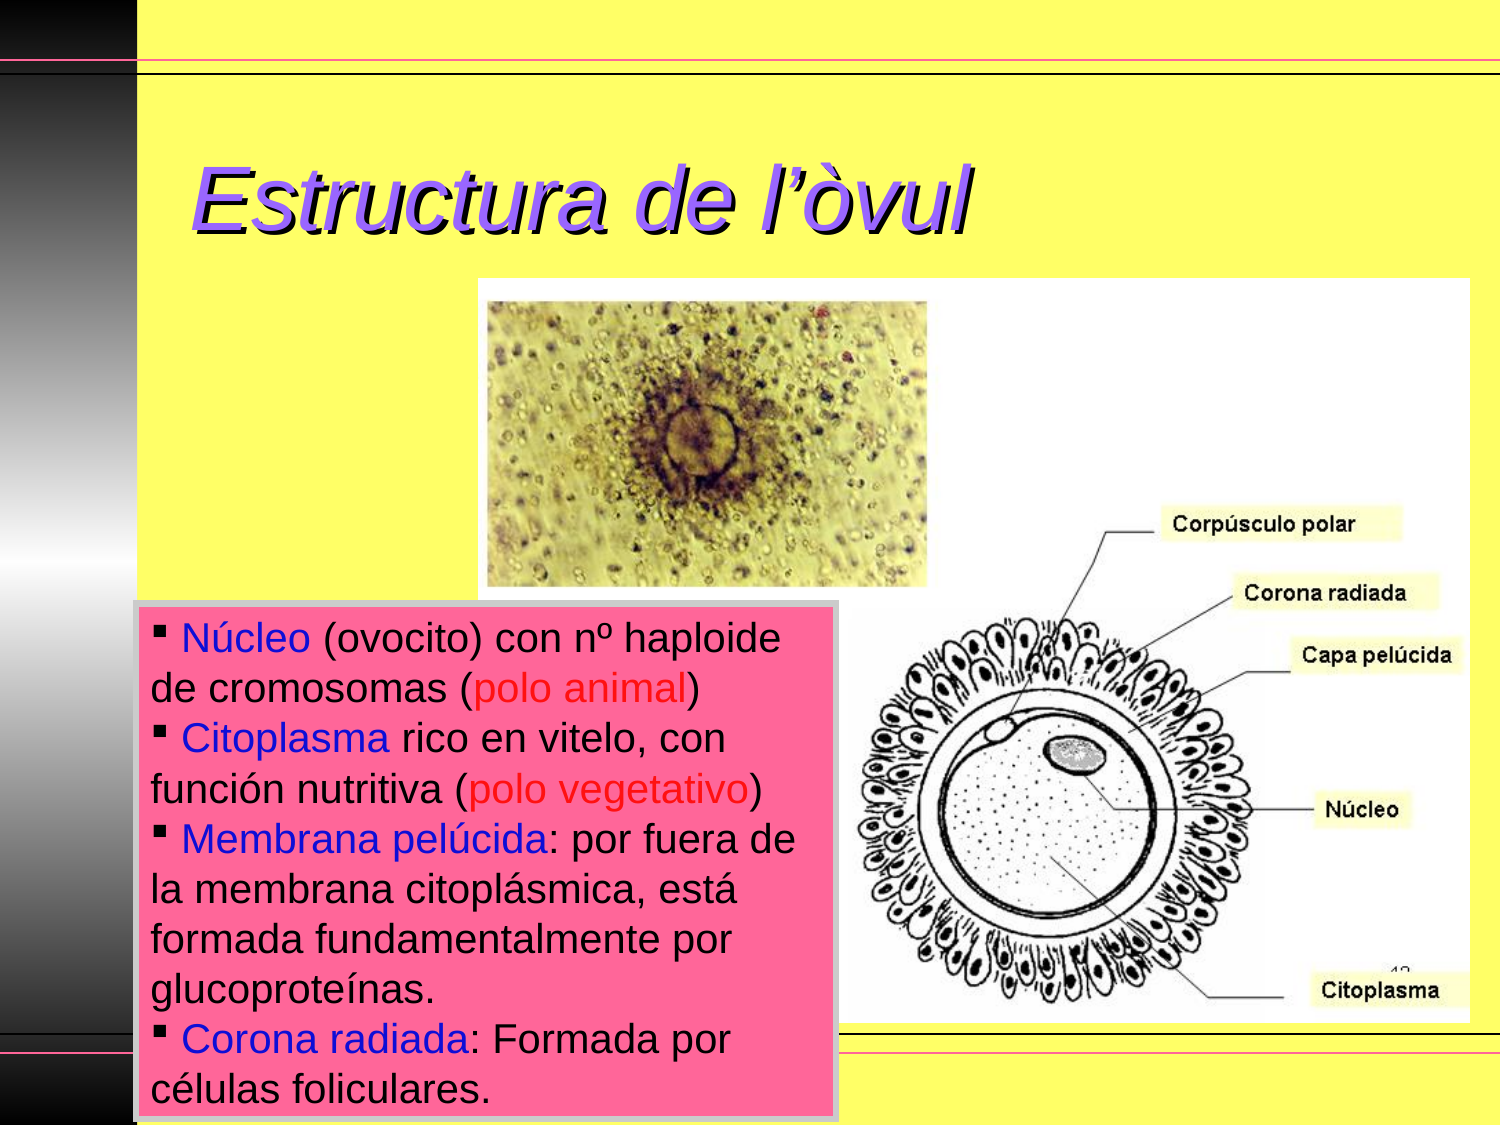

# Estructura de l’òvul
 Núcleo (ovocito) con nº haploide de cromosomas (polo animal)
 Citoplasma rico en vitelo, con función nutritiva (polo vegetativo)
 Membrana pelúcida: por fuera de la membrana citoplásmica, está formada fundamentalmente por glucoproteínas.
 Corona radiada: Formada por células foliculares.